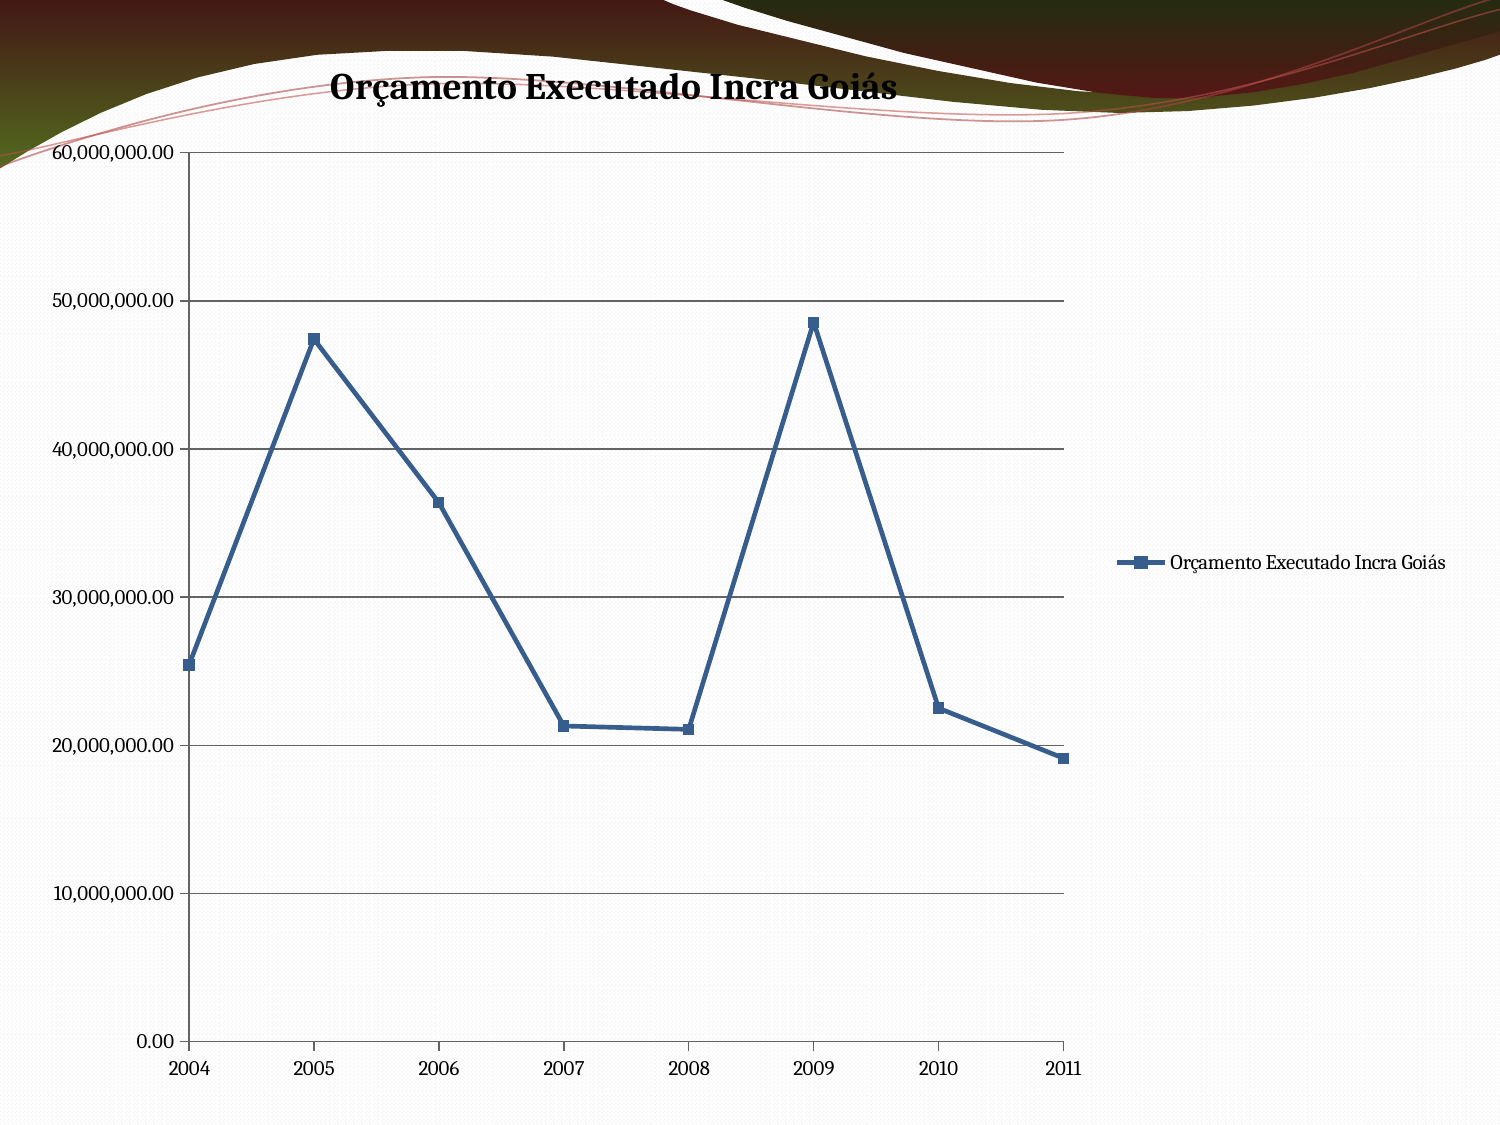

### Chart: Orçamento Executado Incra Goiás
| Category | Orçamento Executado Incra Goiás |
|---|---|
| 2004 | 25413430.13 |
| 2005 | 47416051.64 |
| 2006 | 36372962.74 |
| 2007 | 21304808.49 |
| 2008 | 21075936.29 |
| 2009 | 48550081.35 |
| 2010 | 22506646.85 |
| 2011 | 19127422.58 |